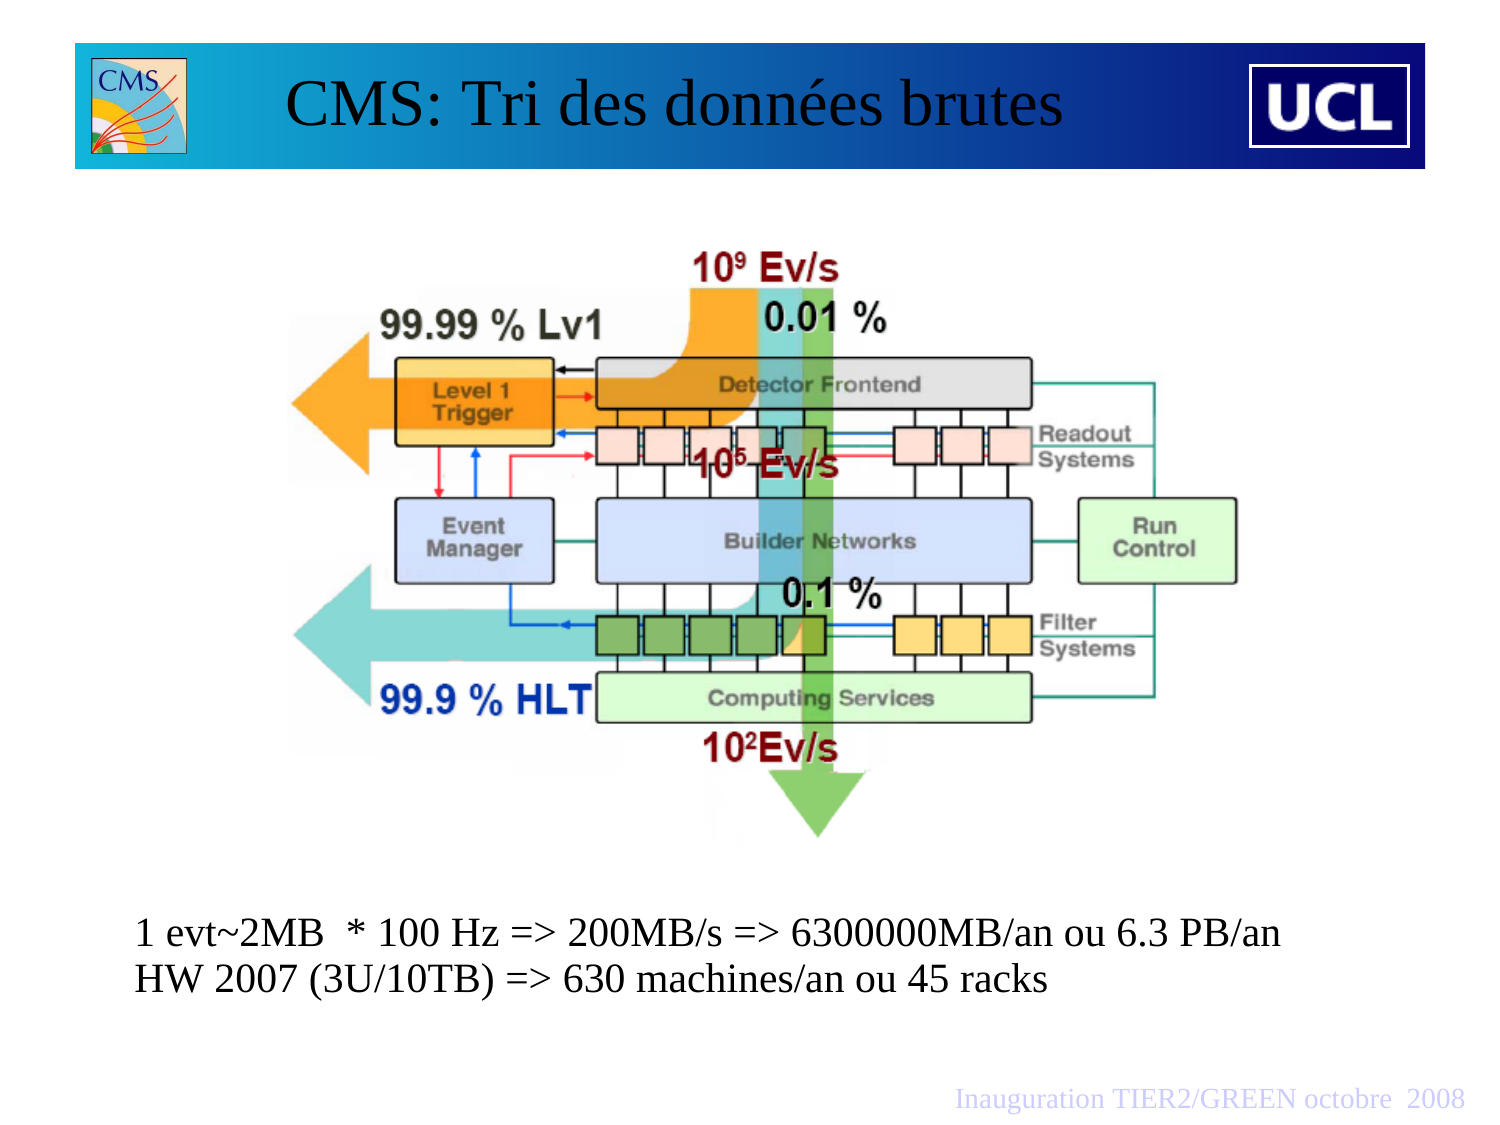

CMS: Tri des données brutes
 1 evt~2MB * 100 Hz => 200MB/s => 6300000MB/an ou 6.3 PB/an
 HW 2007 (3U/10TB) => 630 machines/an ou 45 racks
Inauguration TIER2/GREEN octobre 2008